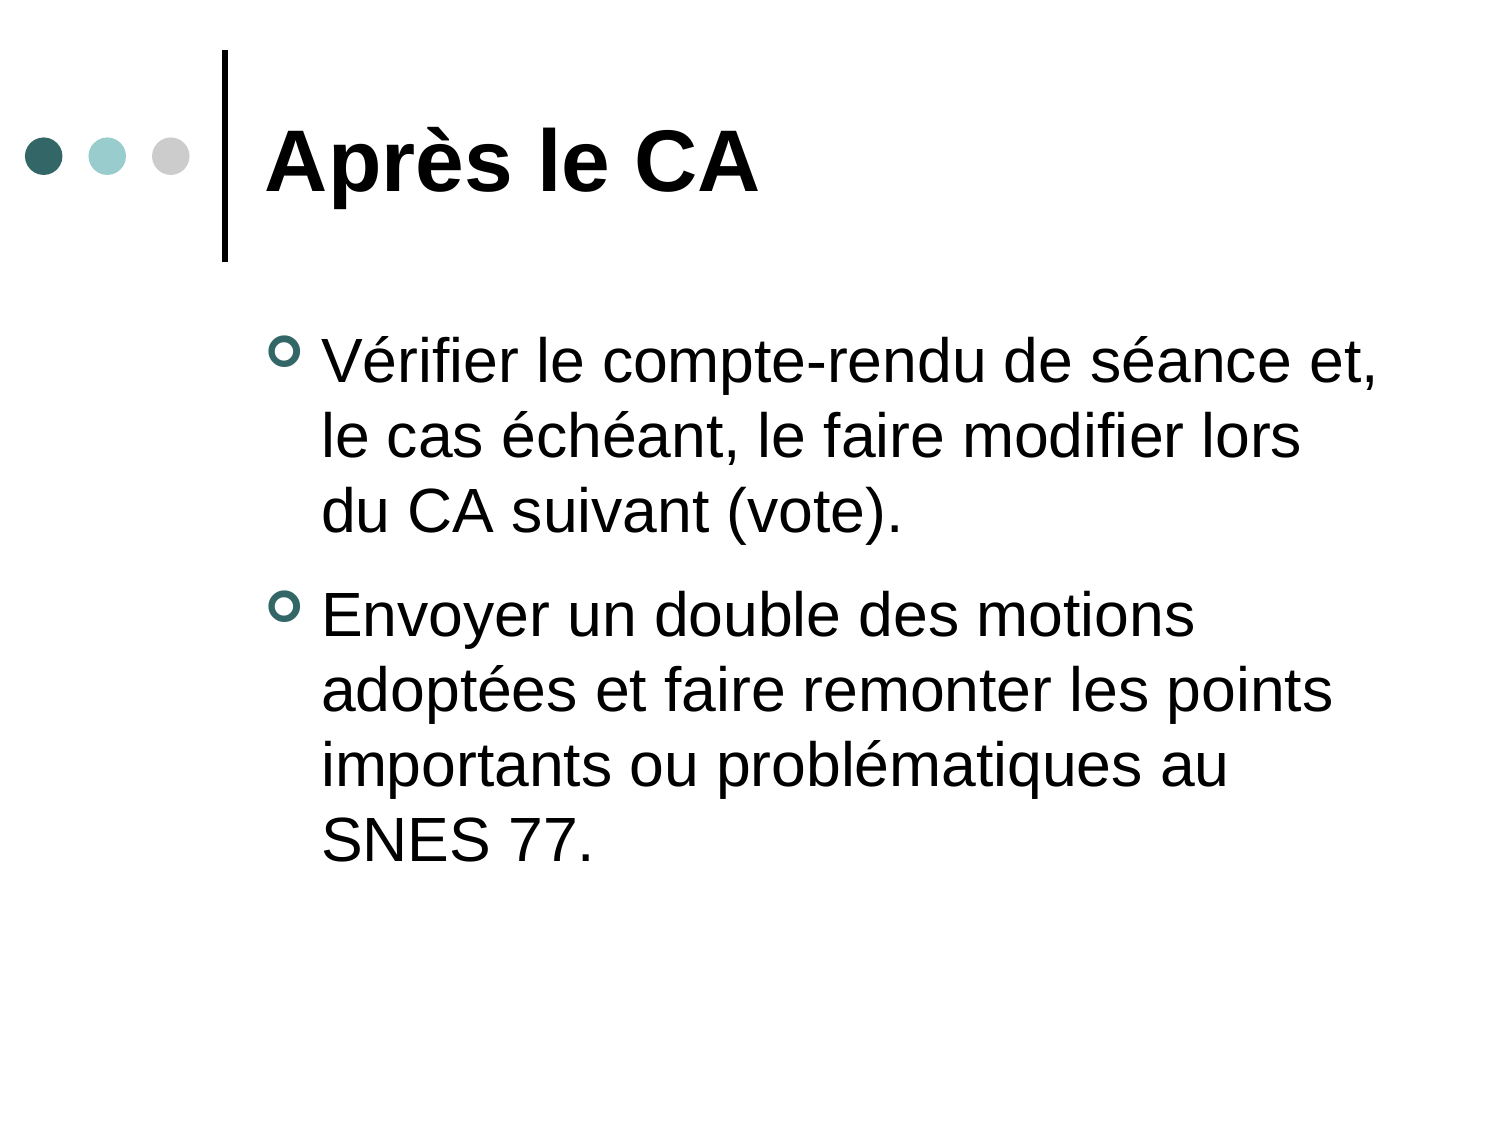

# Après le CA
Vérifier le compte-rendu de séance et, le cas échéant, le faire modifier lors du CA suivant (vote).
Envoyer un double des motions adoptées et faire remonter les points importants ou problématiques au SNES 77.